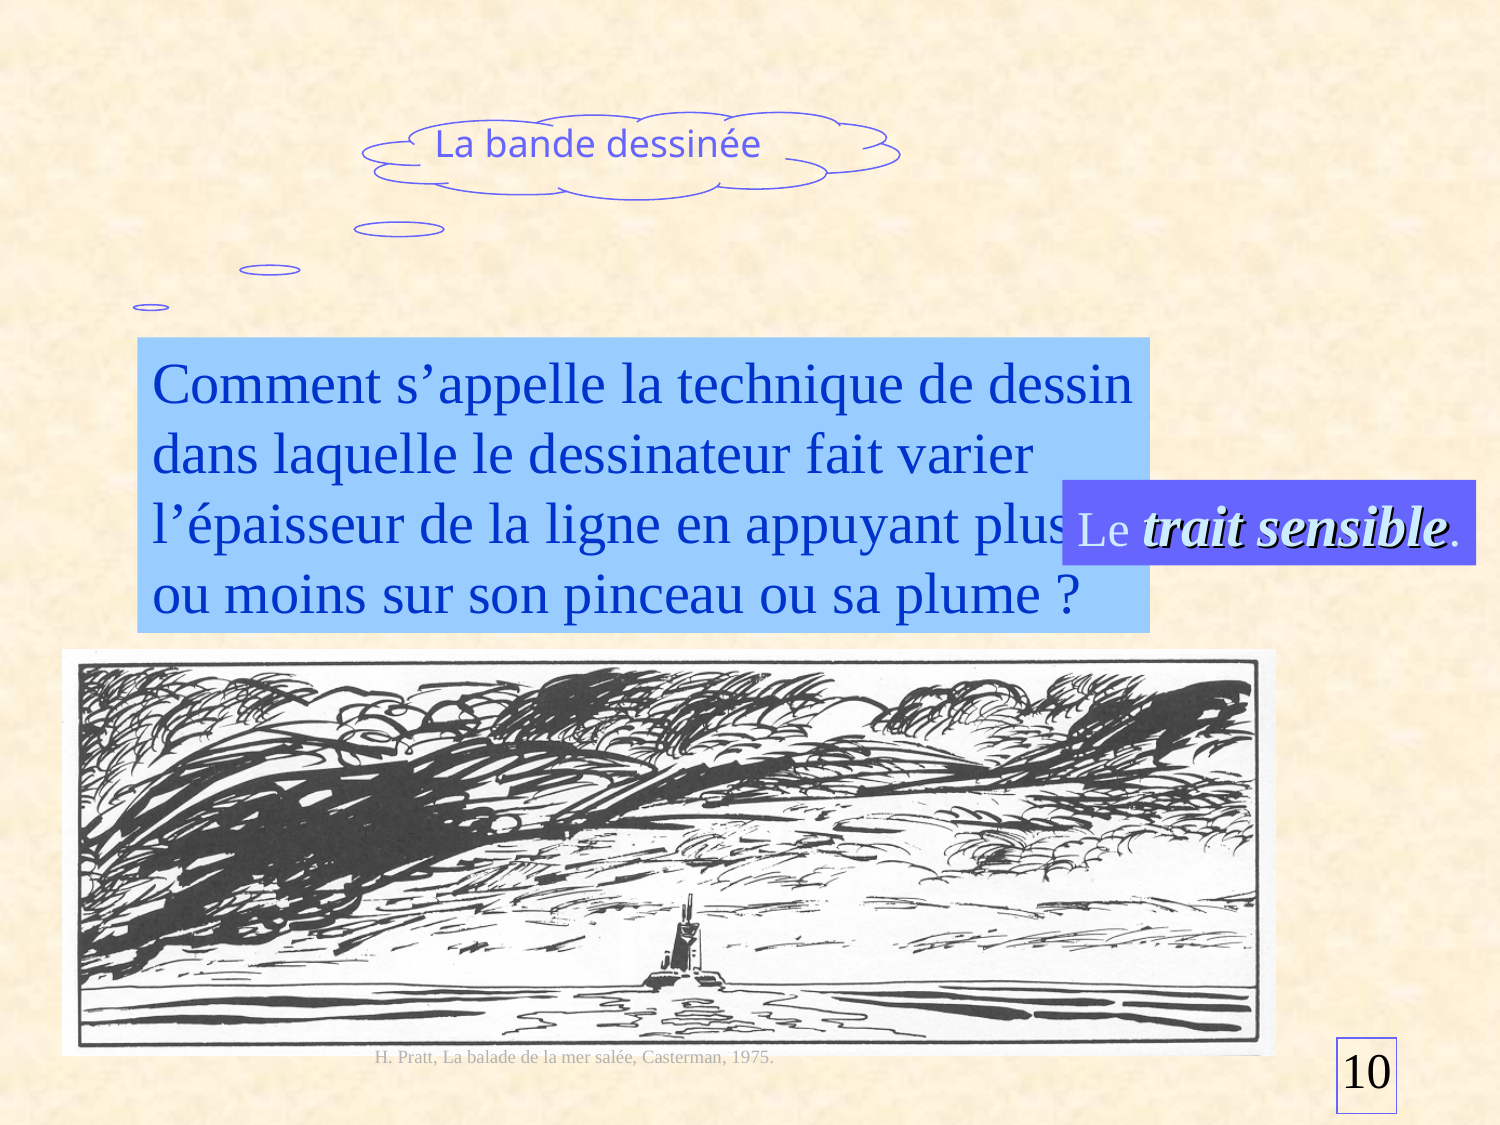

Comment s’appelle la technique de dessin dans laquelle le dessinateur fait varier l’épaisseur de la ligne en appuyant plus ou moins sur son pinceau ou sa plume ?
Le trait sensible.
H. Pratt, La balade de la mer salée, Casterman, 1975.
10